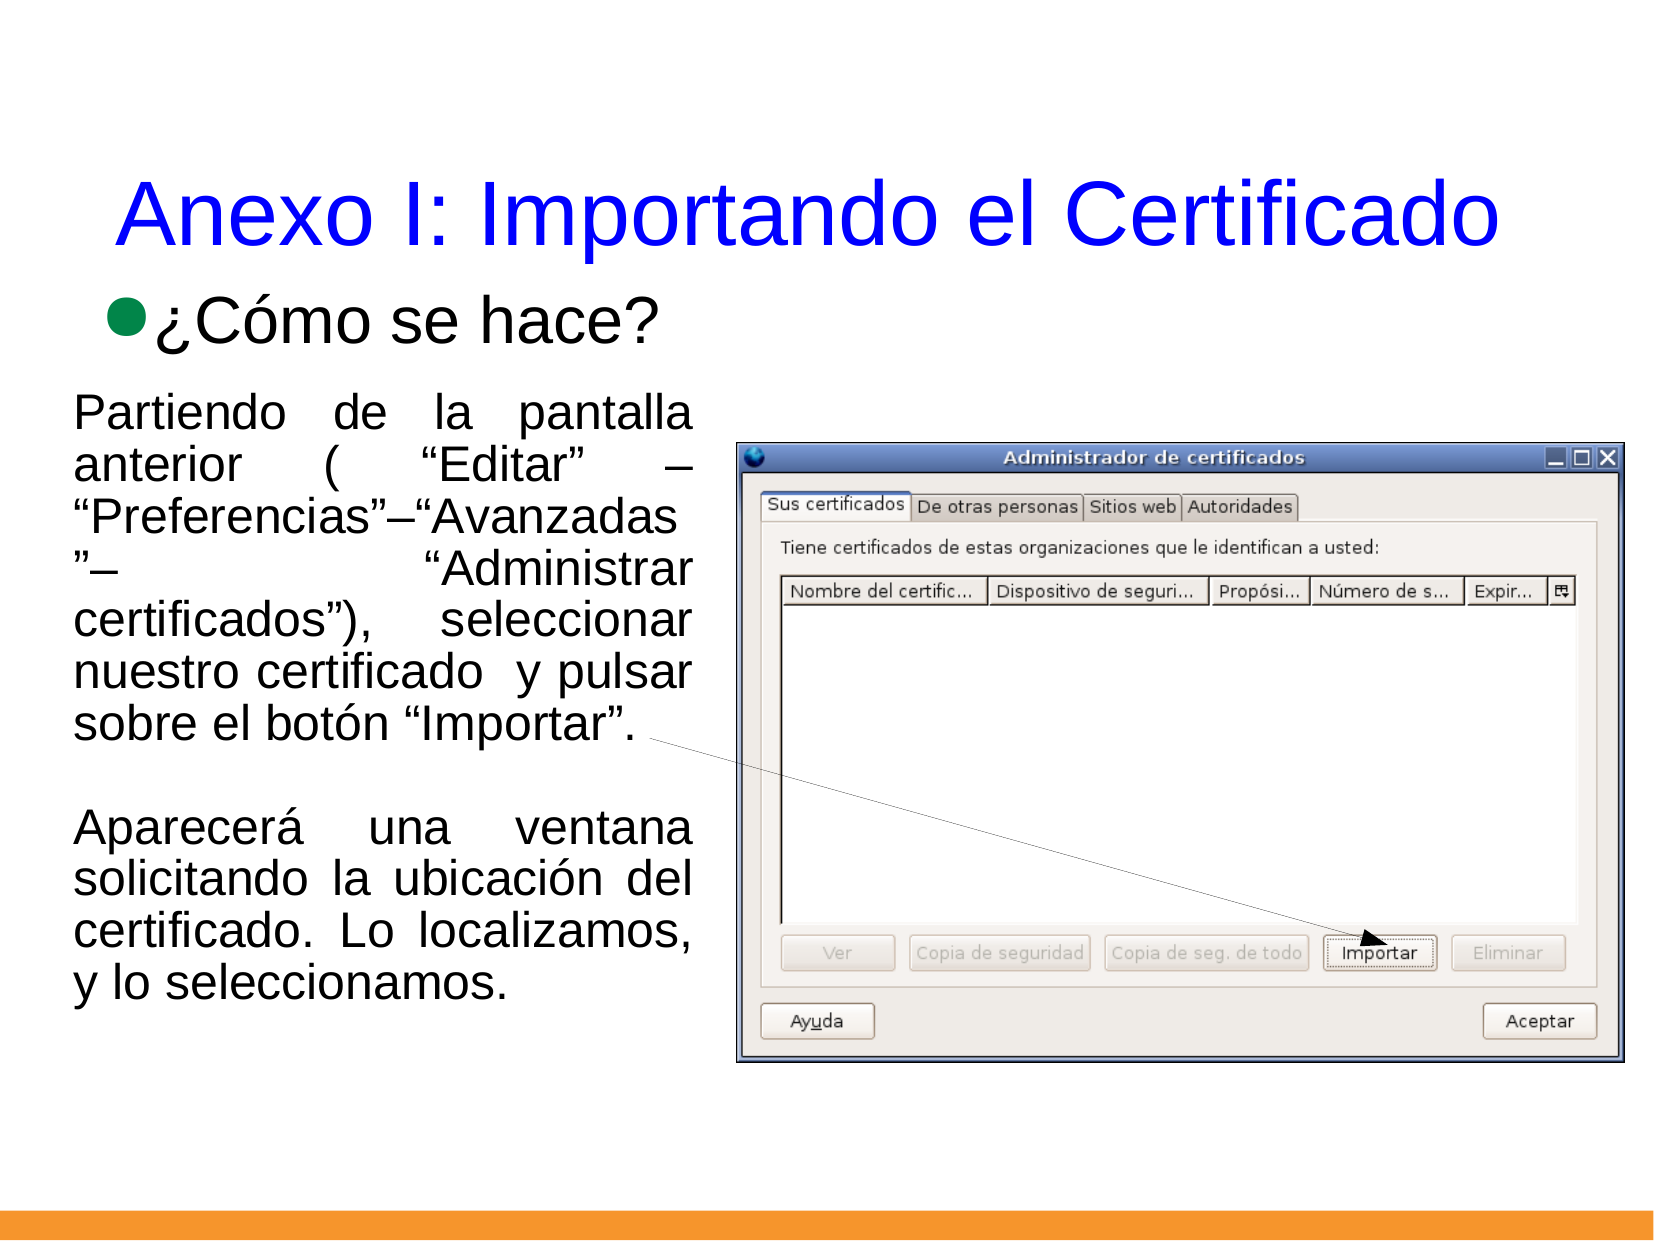

Anexo I: Importando el Certificado
# ¿Cómo se hace?
Partiendo de la pantalla anterior ( “Editar” – “Preferencias”–“Avanzadas”– “Administrar certificados”), seleccionar nuestro certificado y pulsar sobre el botón “Importar”.
Aparecerá una ventana solicitando la ubicación del certificado. Lo localizamos, y lo seleccionamos.